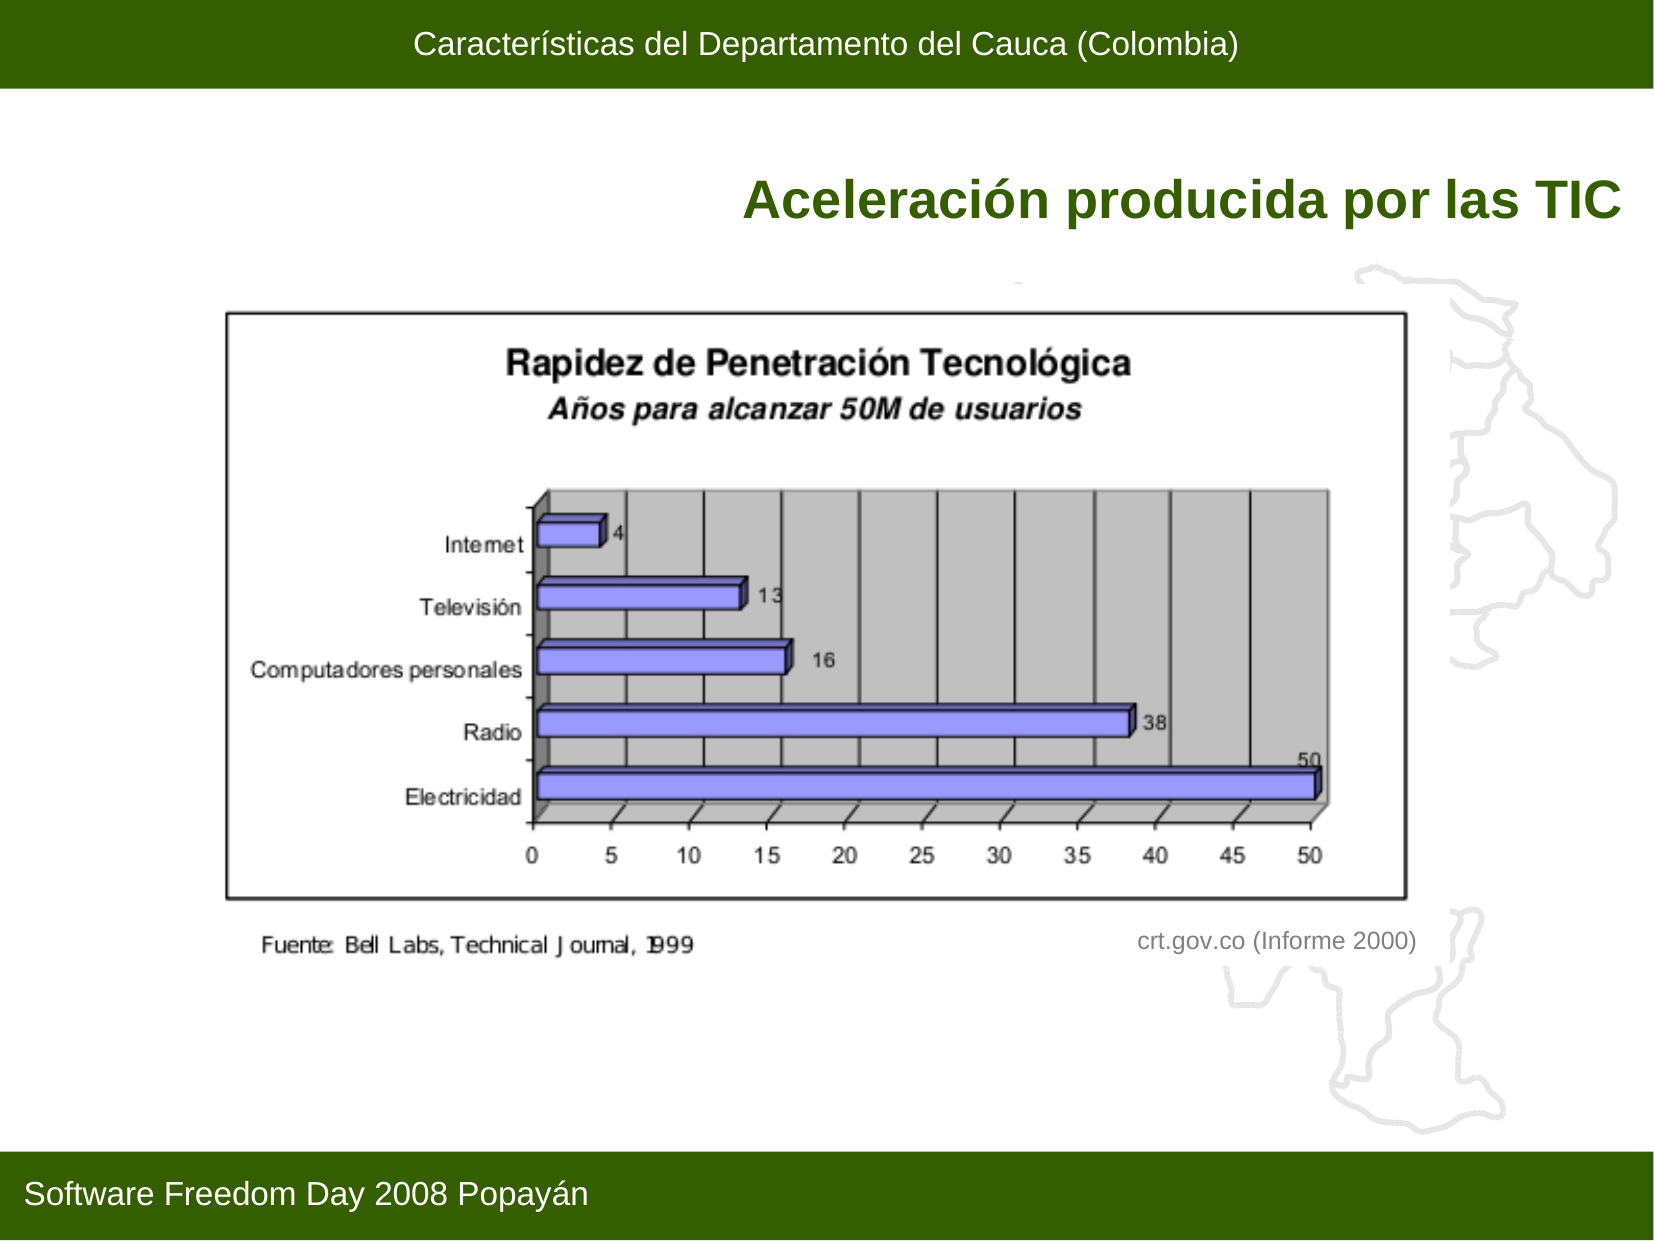

# Aceleración producida por las TIC
crt.gov.co (Informe 2000)